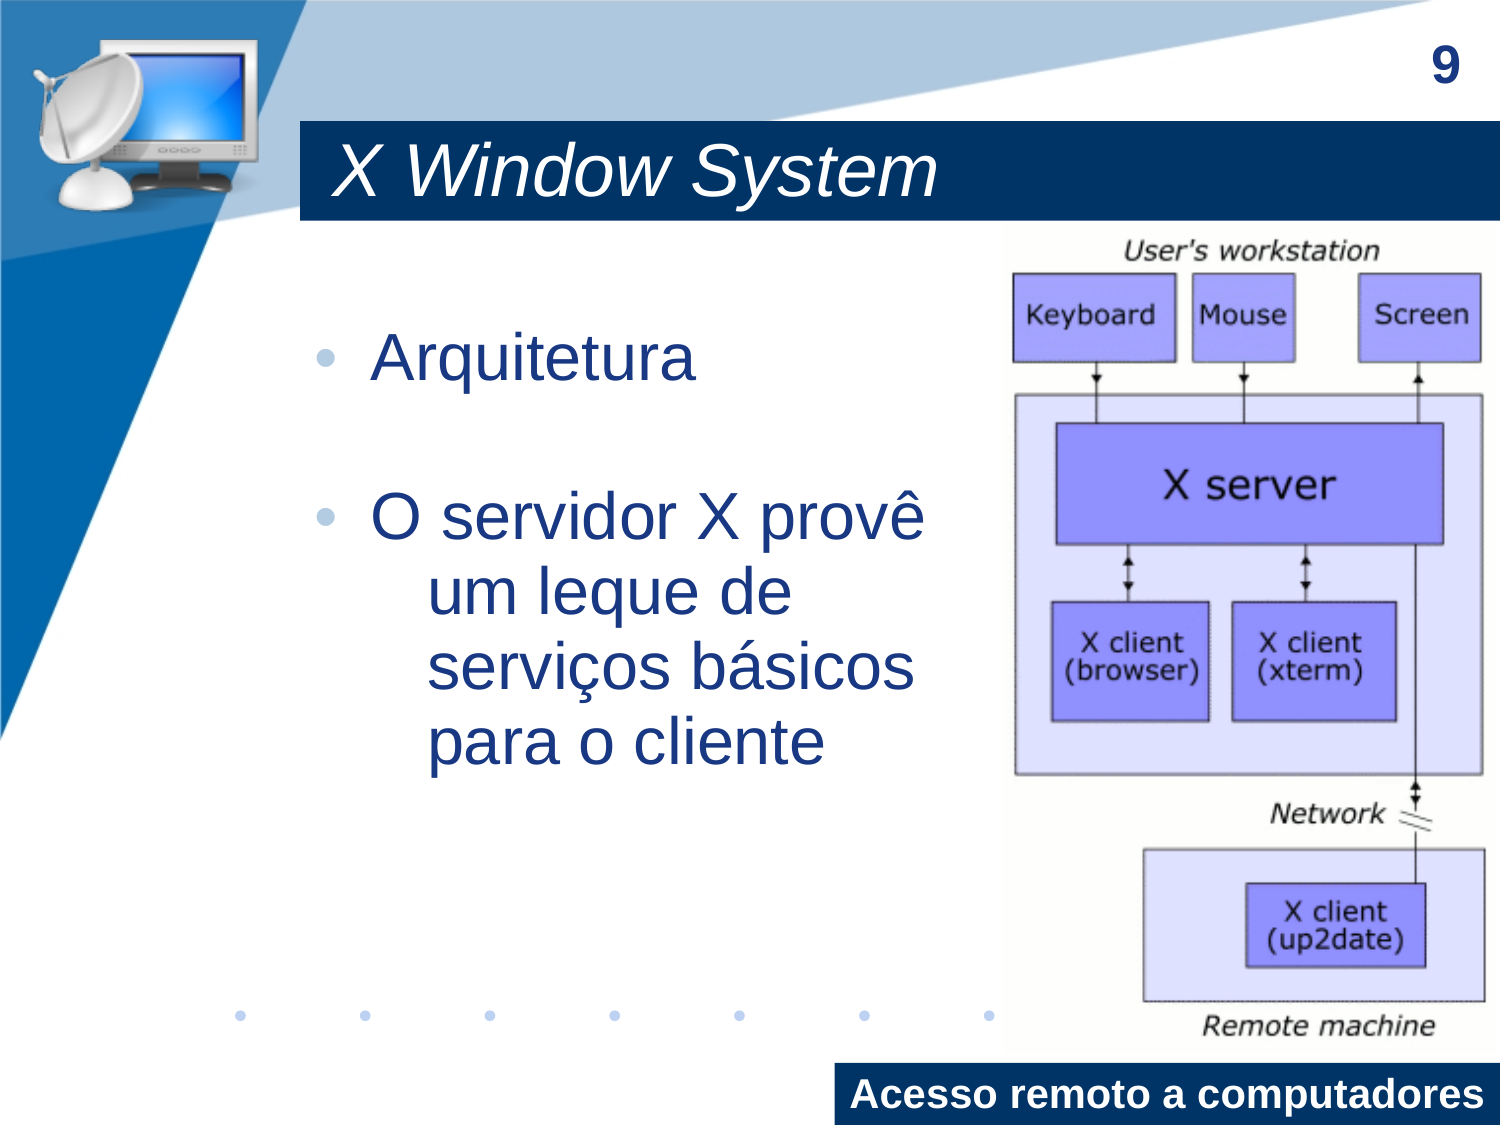

# X Window System
Arquitetura
O servidor X provê um leque de serviços básicos para o cliente